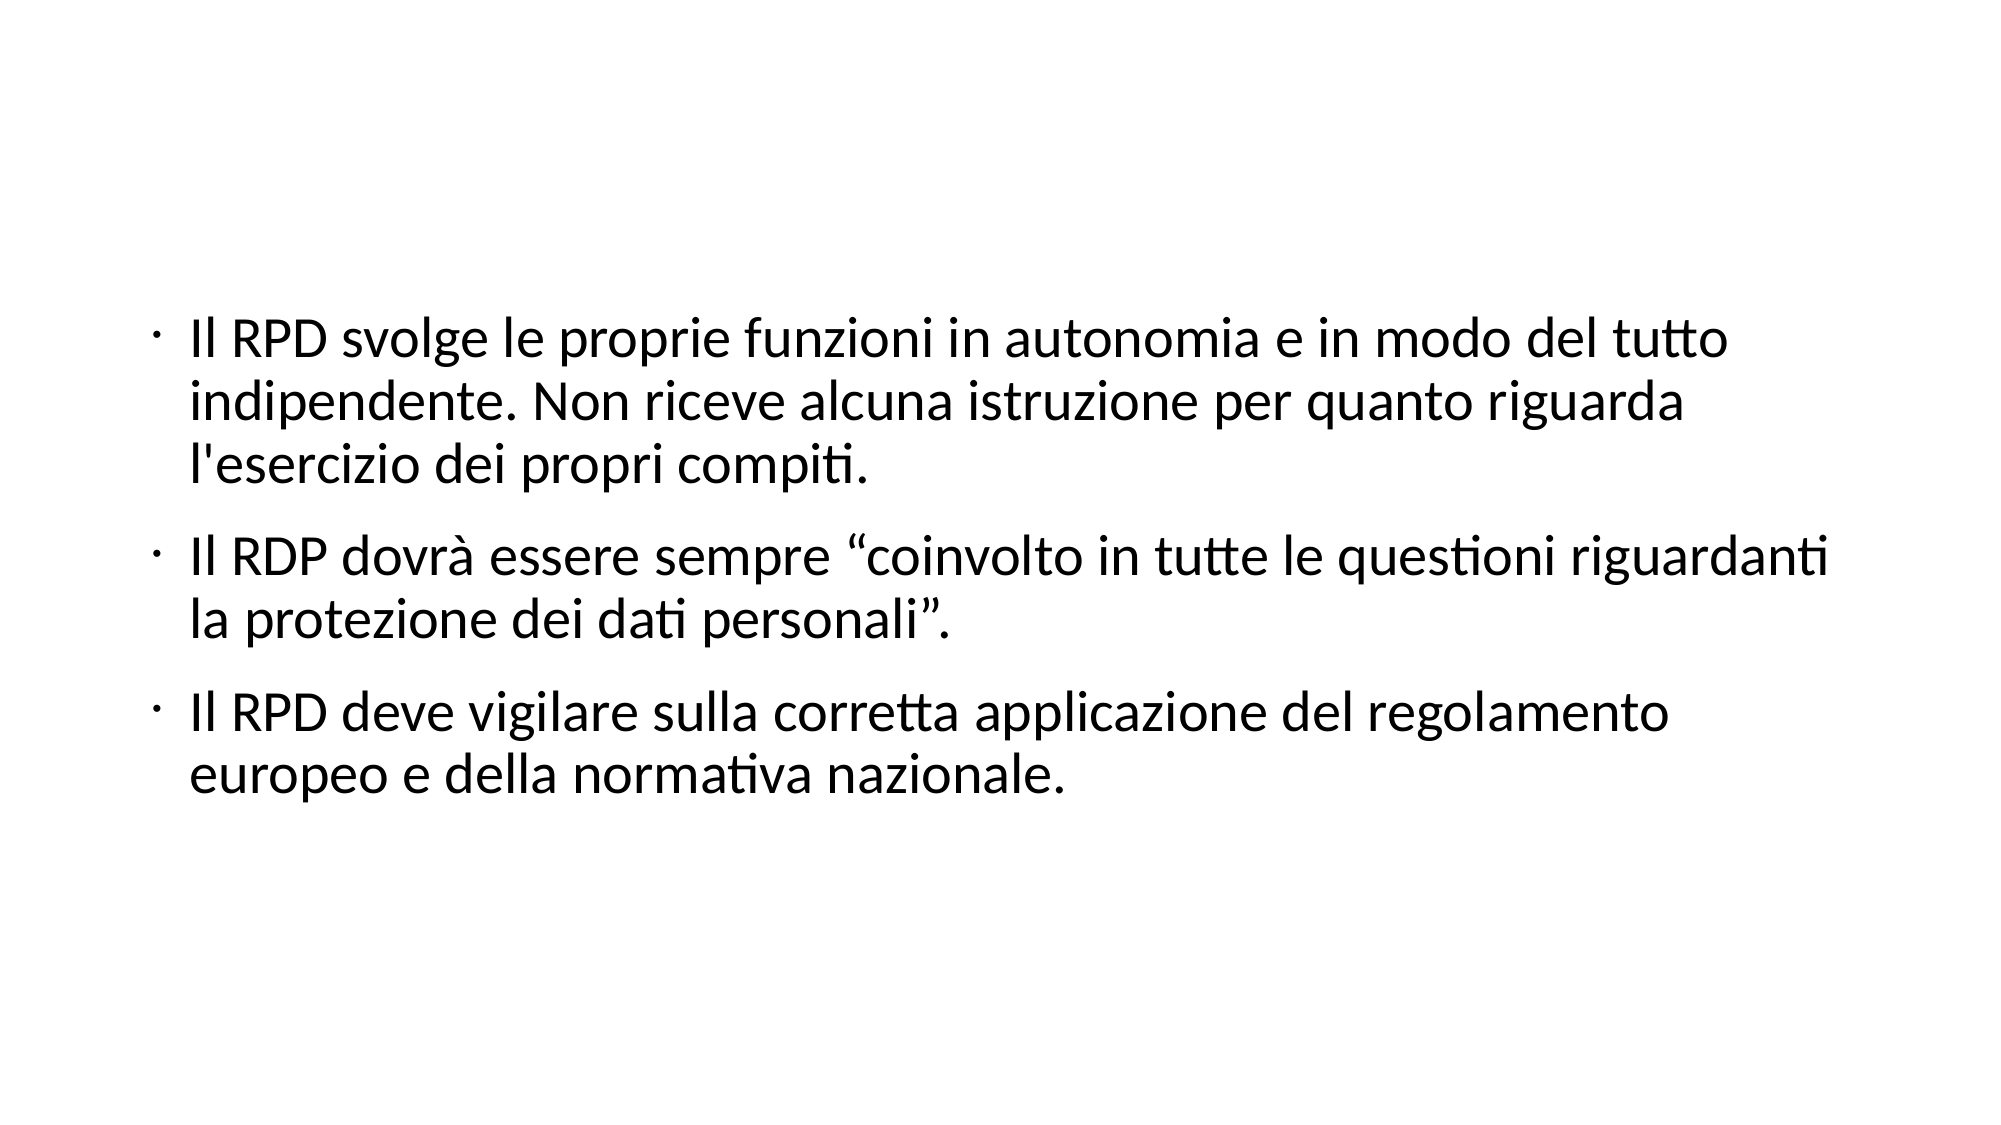

#
Il RPD svolge le proprie funzioni in autonomia e in modo del tutto indipendente. Non riceve alcuna istruzione per quanto riguarda l'esercizio dei propri compiti.
Il RDP dovrà essere sempre “coinvolto in tutte le questioni riguardanti la protezione dei dati personali”.
Il RPD deve vigilare sulla corretta applicazione del regolamento europeo e della normativa nazionale.